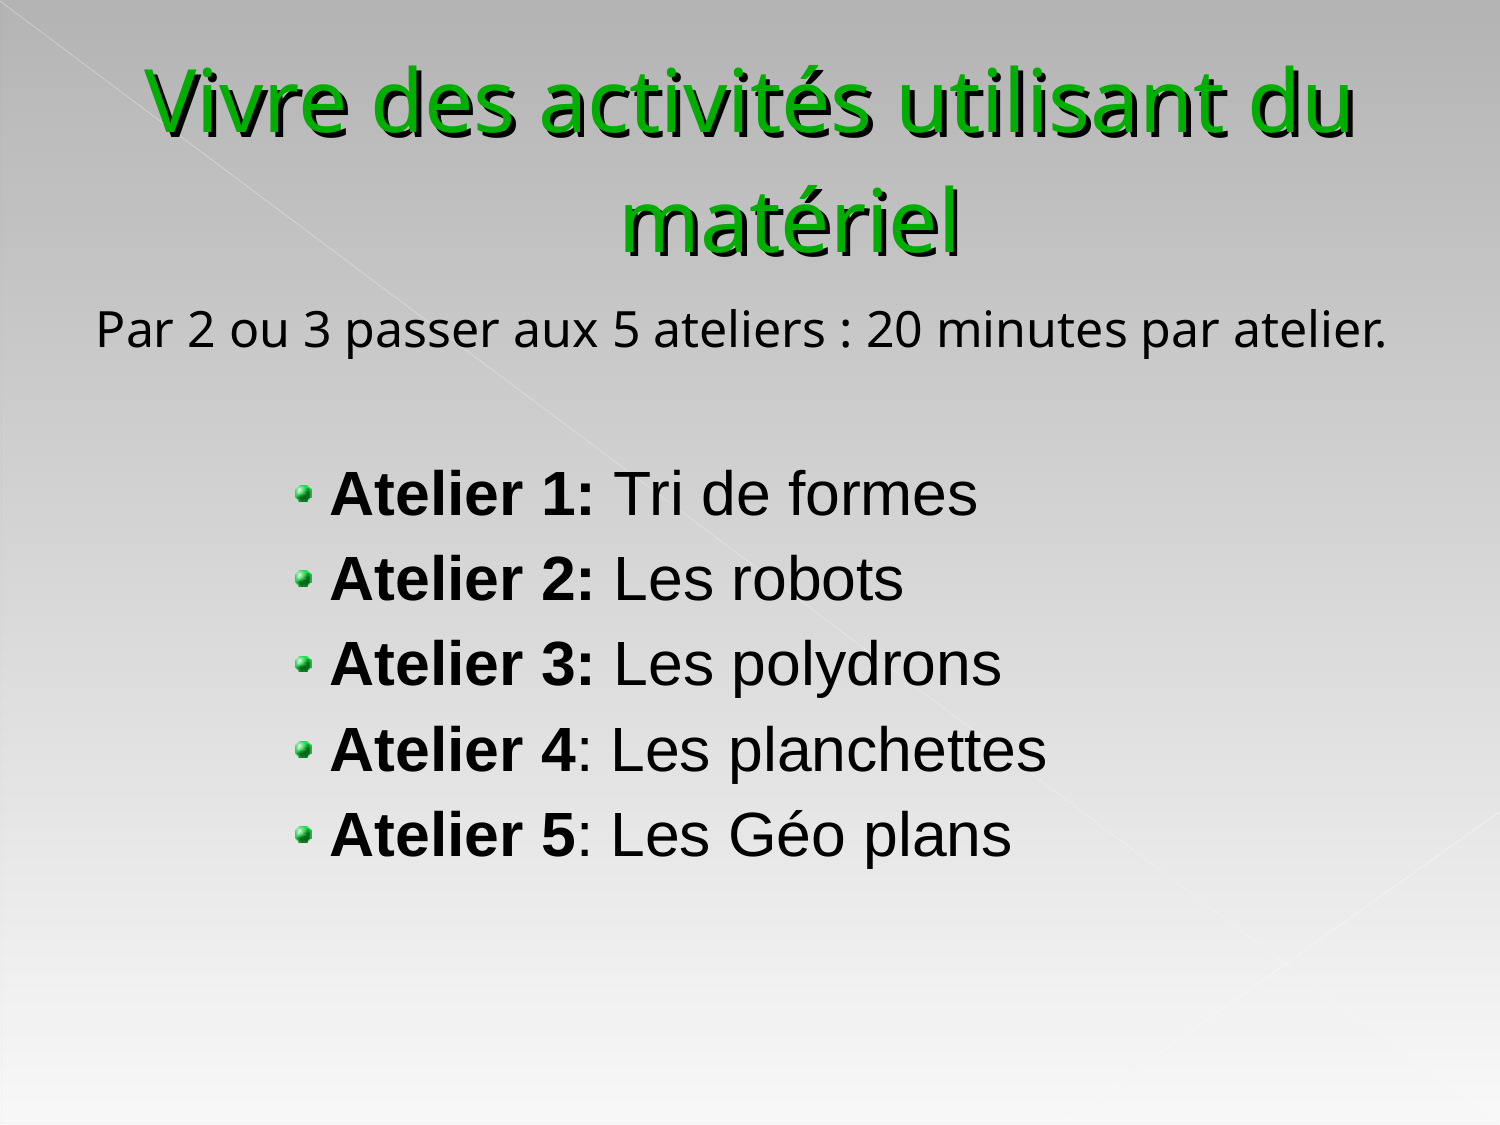

# Vivre des activités utilisant du matériel
Par 2 ou 3 passer aux 5 ateliers : 20 minutes par atelier.
Atelier 1: Tri de formes
Atelier 2: Les robots
Atelier 3: Les polydrons
Atelier 4: Les planchettes
Atelier 5: Les Géo plans